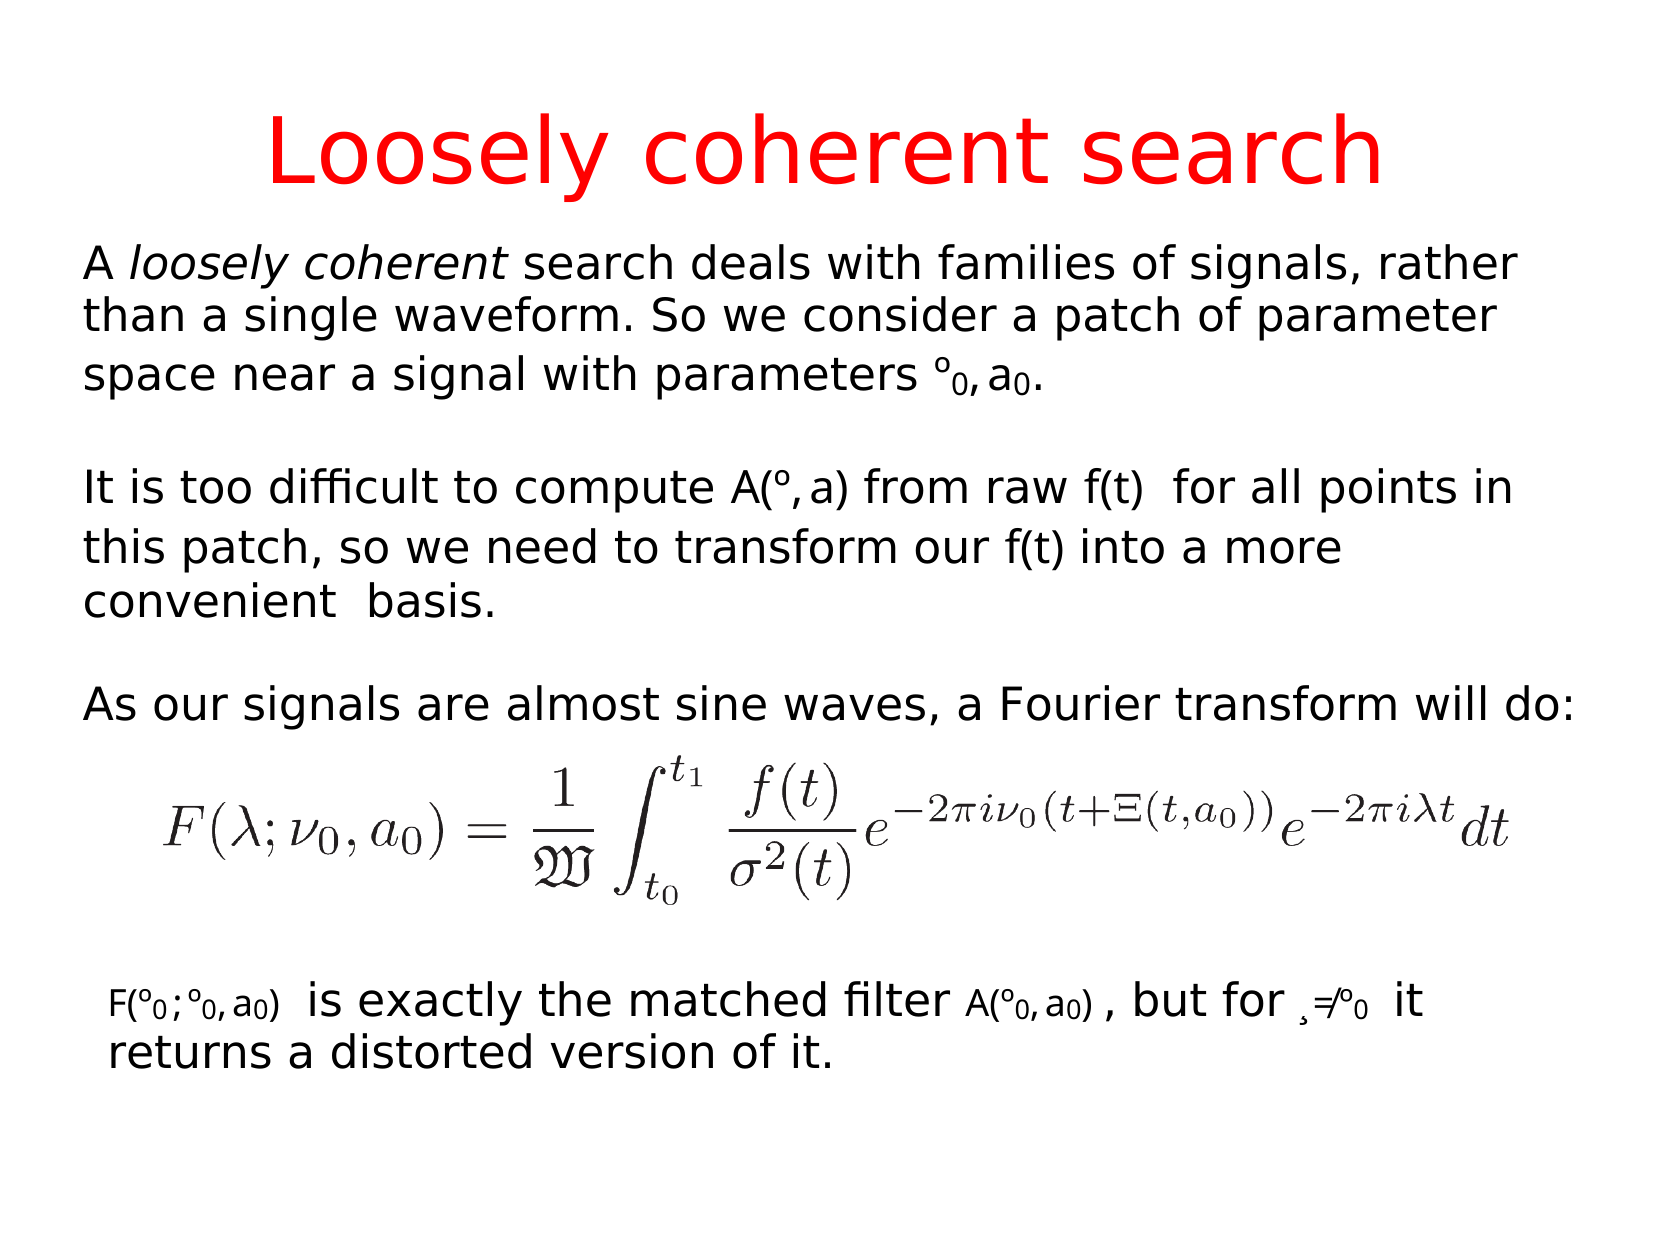

# Loosely coherent search
A loosely coherent search deals with families of signals, rather than a single waveform. So we consider a patch of parameter space near a signal with parameters º0, a0.
It is too difficult to compute A(º, a) from raw f(t) for all points in this patch, so we need to transform our f(t) into a more convenient basis.
As our signals are almost sine waves, a Fourier transform will do:
F(º0 ; º0, a0) is exactly the matched filter A(º0, a0) , but for ¸ ≠ º0 it returns a distorted version of it.